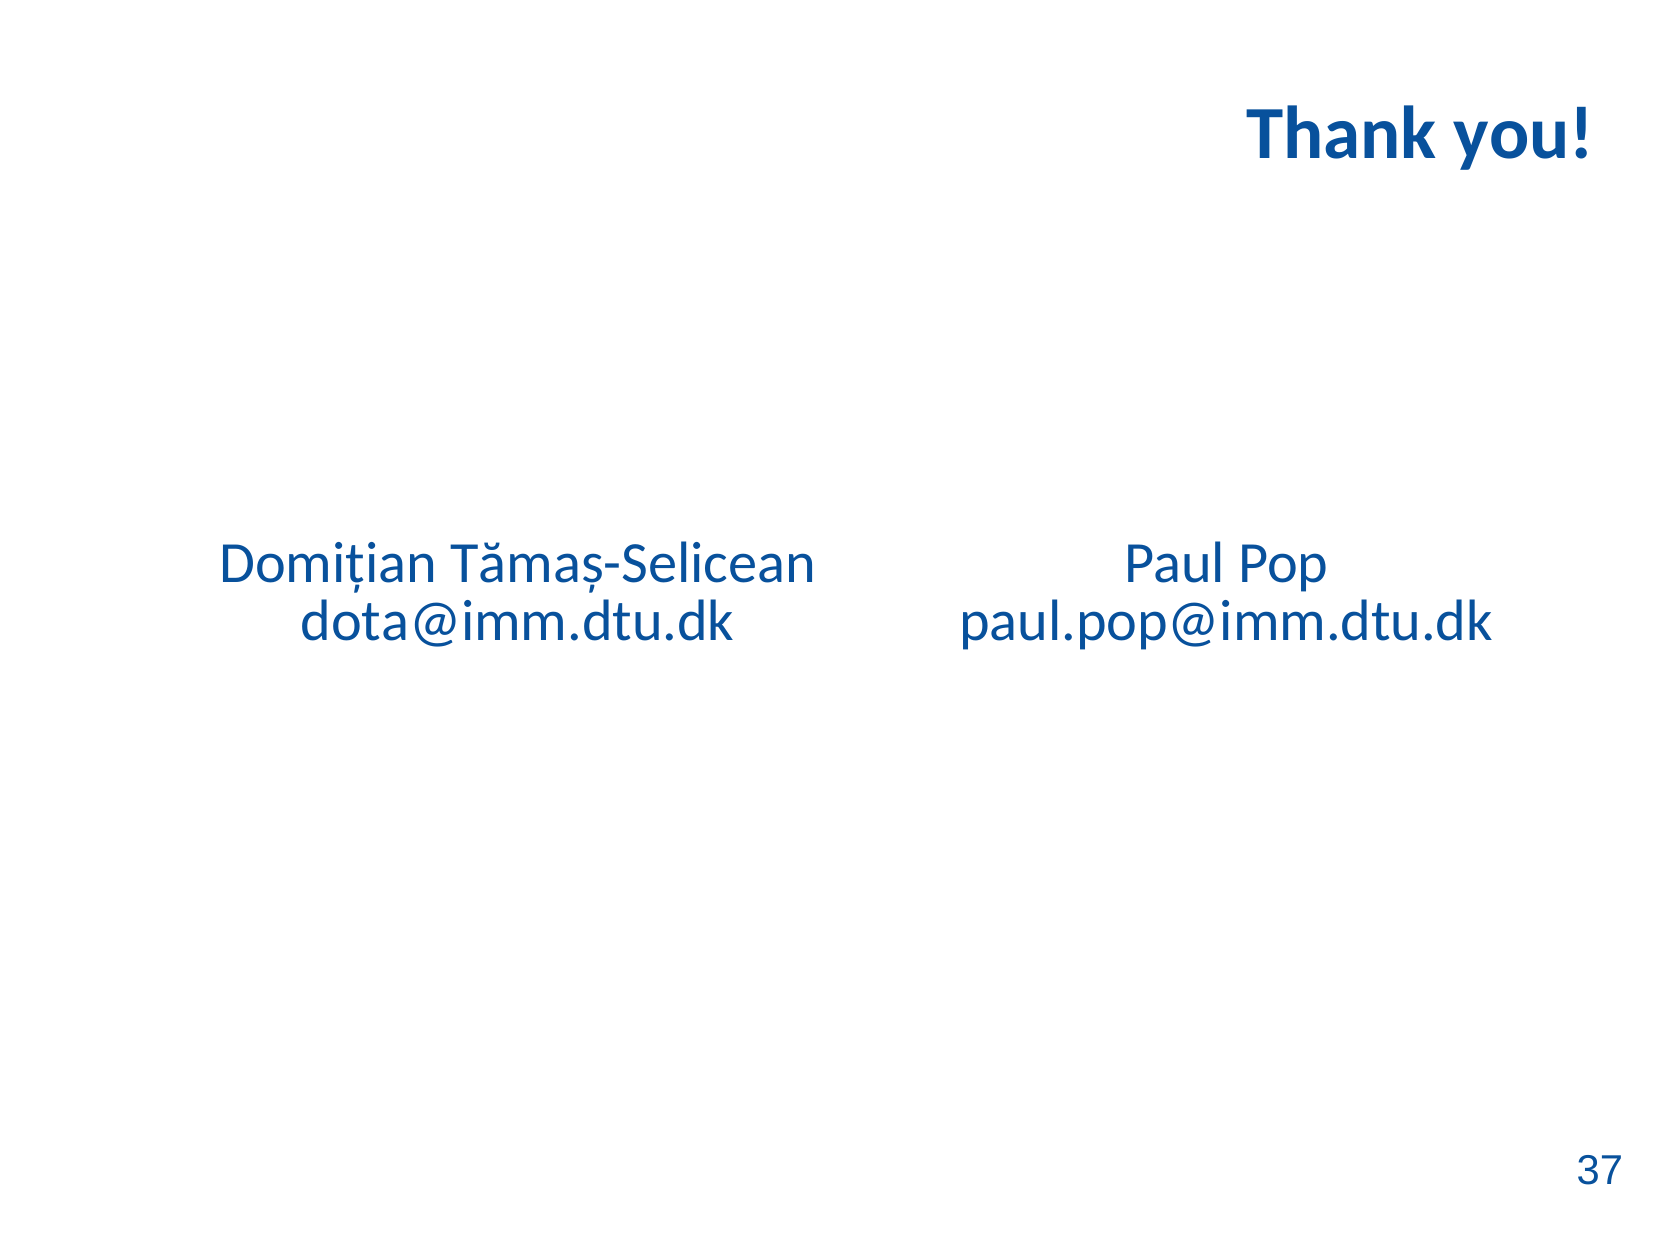

# Thank you!
| Domițian Tămaș-Selicean dota@imm.dtu.dk | Paul Pop paul.pop@imm.dtu.dk |
| --- | --- |